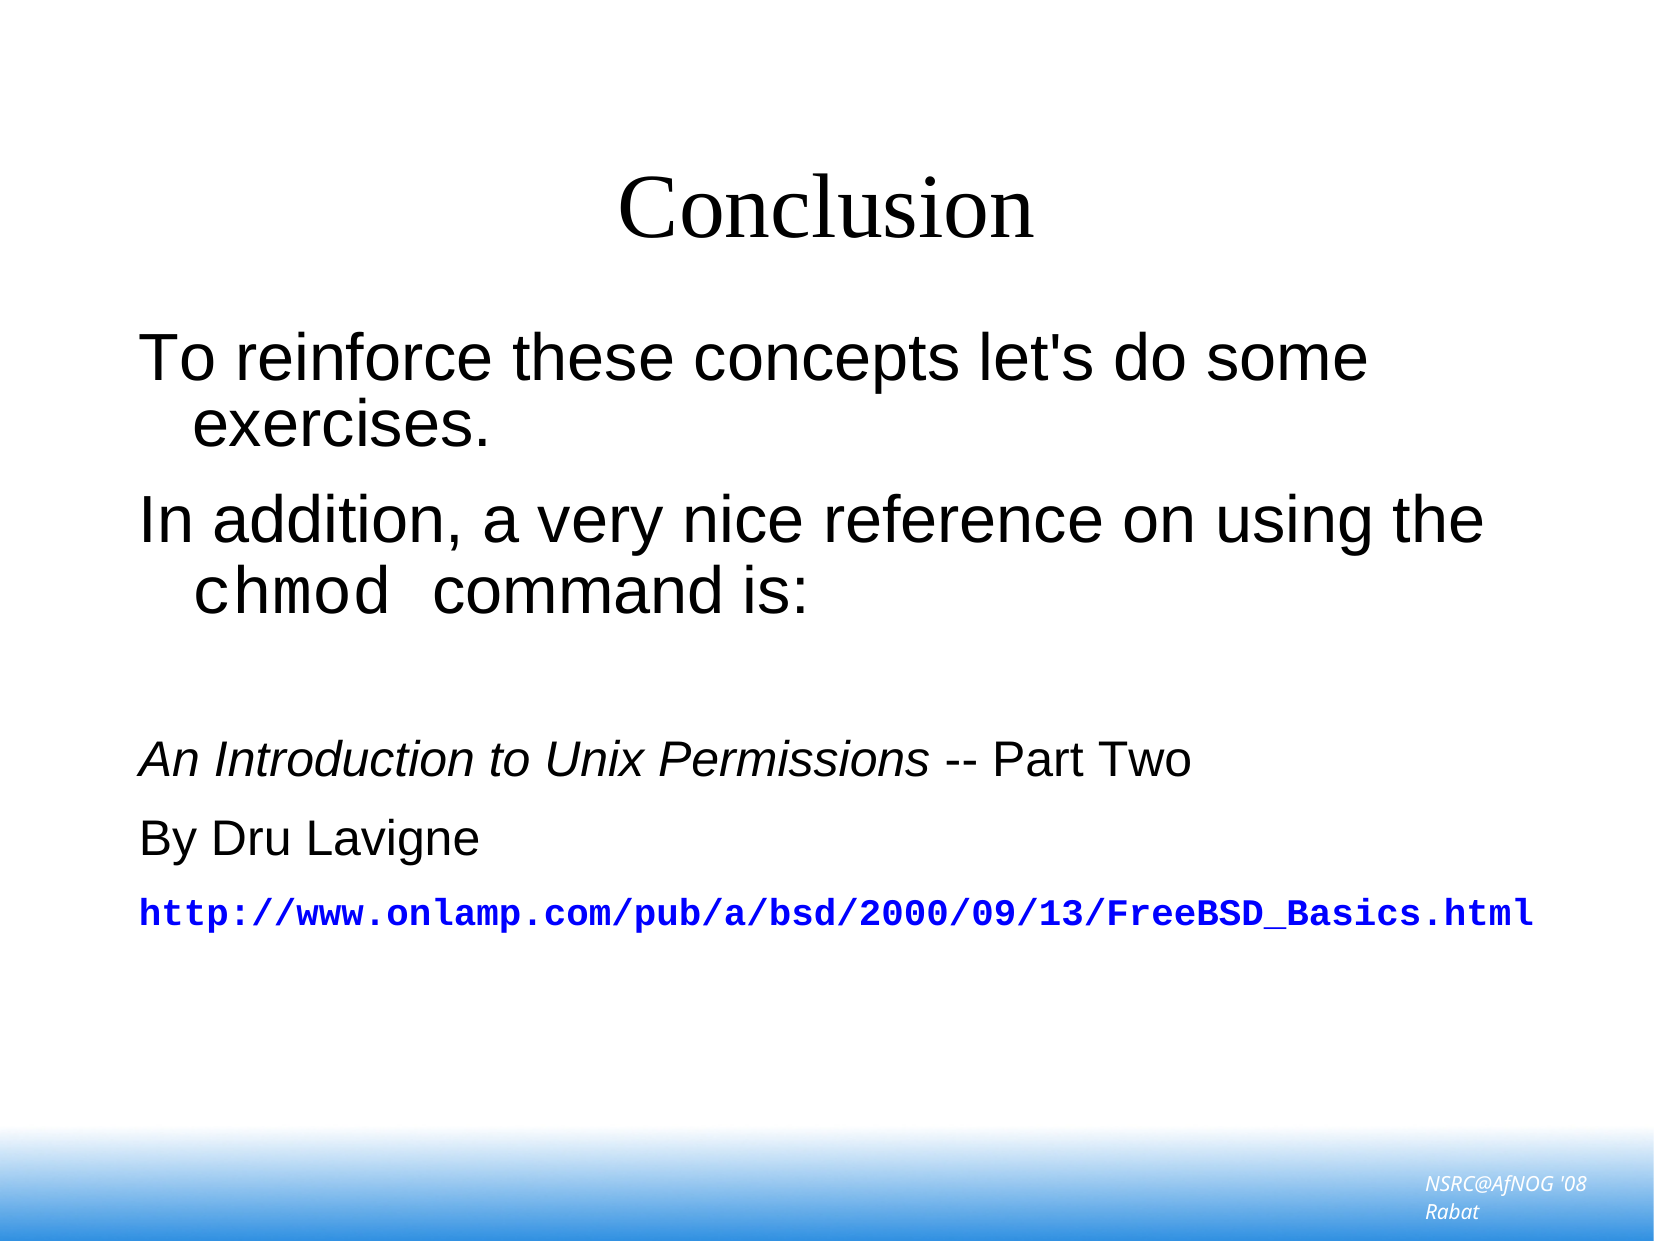

Conclusion
# To reinforce these concepts let's do some exercises.
In addition, a very nice reference on using the chmod command is:
An Introduction to Unix Permissions -- Part Two
By Dru Lavigne
http://www.onlamp.com/pub/a/bsd/2000/09/13/FreeBSD_Basics.html